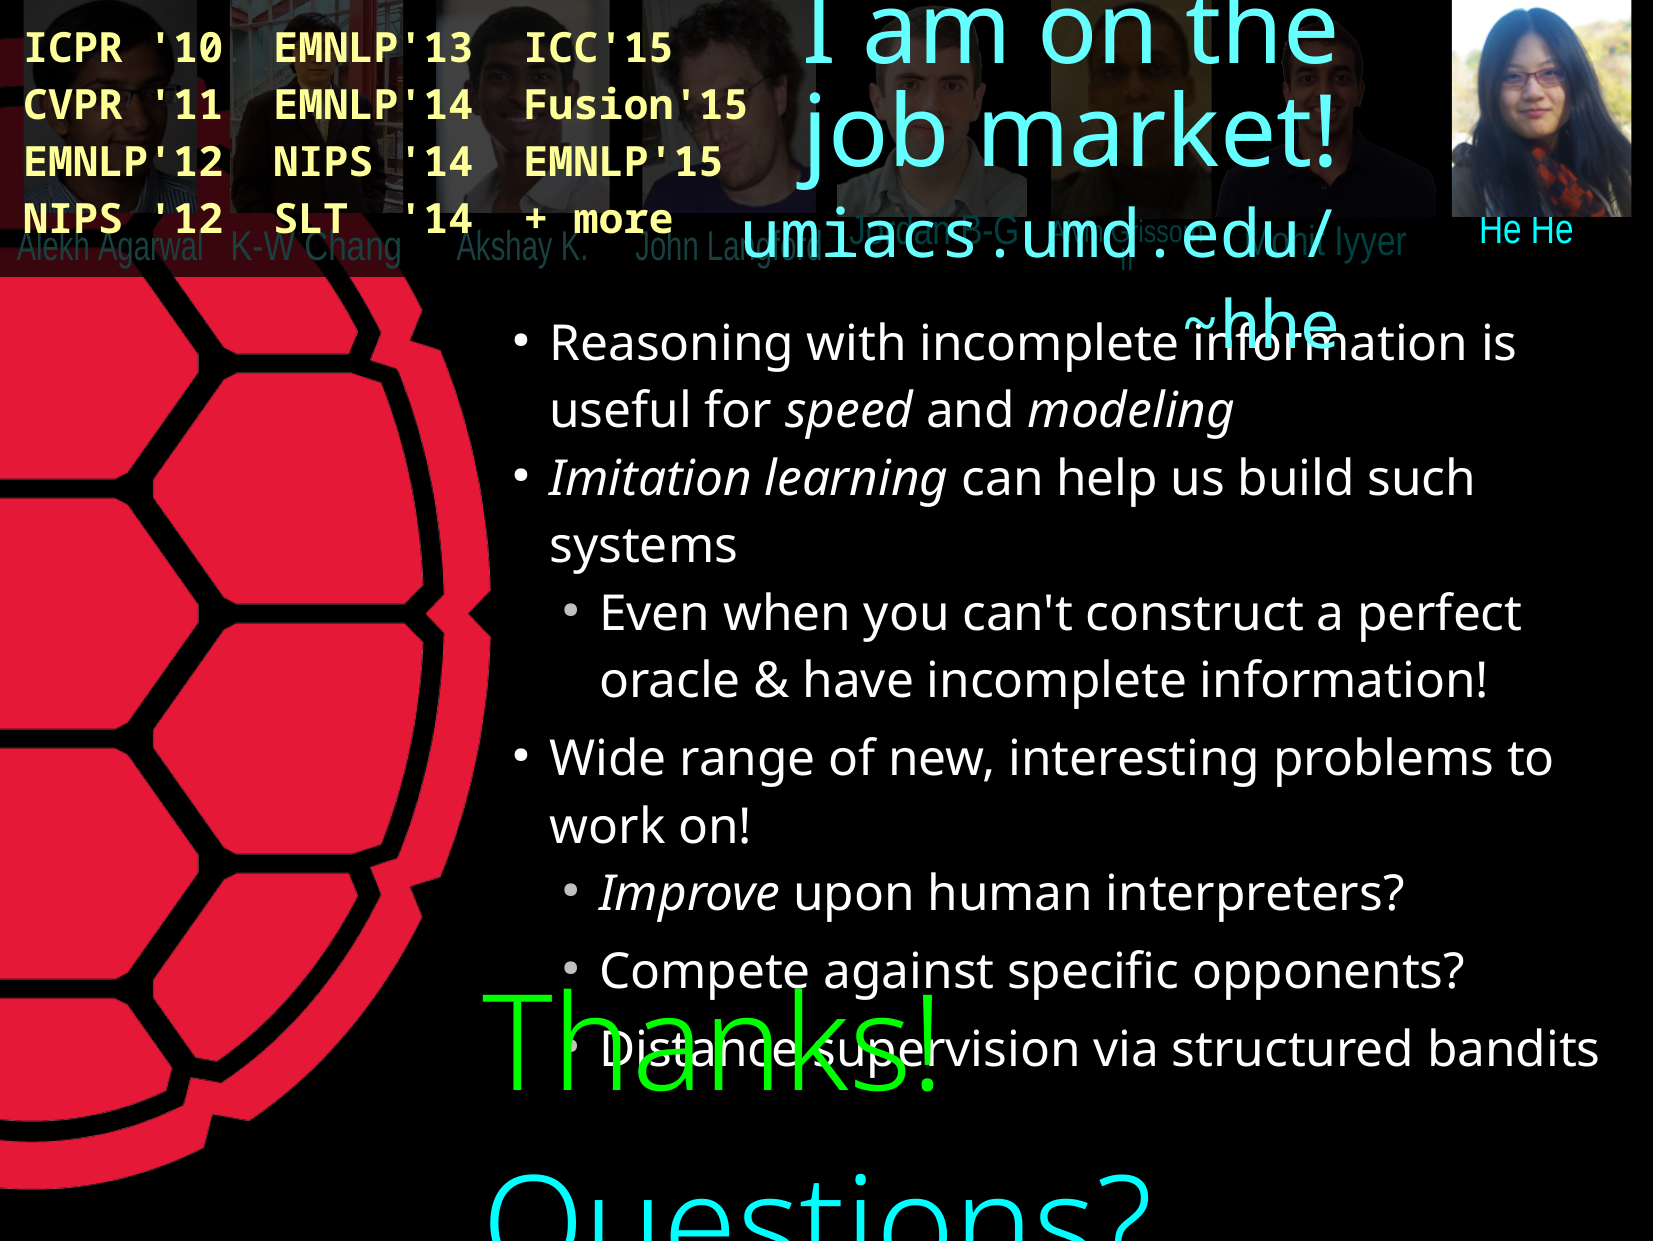

I am on the
job market!
umiacs.umd.edu/~hhe
ICPR '10 EMNLP'13 ICC'15
CVPR '11 EMNLP'14 Fusion'15
EMNLP'12 NIPS '14 EMNLP'15
NIPS '12 SLT '14 + more
Alekh Agarwal
K-W Chang
Akshay K.
John Langford
Jordan B-G
Alvin Grissom II
Mohit Iyyer
He He
# Reasoning with incomplete information is useful for speed and modeling
Imitation learning can help us build such systems
Even when you can't construct a perfect oracle & have incomplete information!
Wide range of new, interesting problems to work on!
Improve upon human interpreters?
Compete against specific opponents?
Distance supervision via structured bandits
Thanks! Questions?